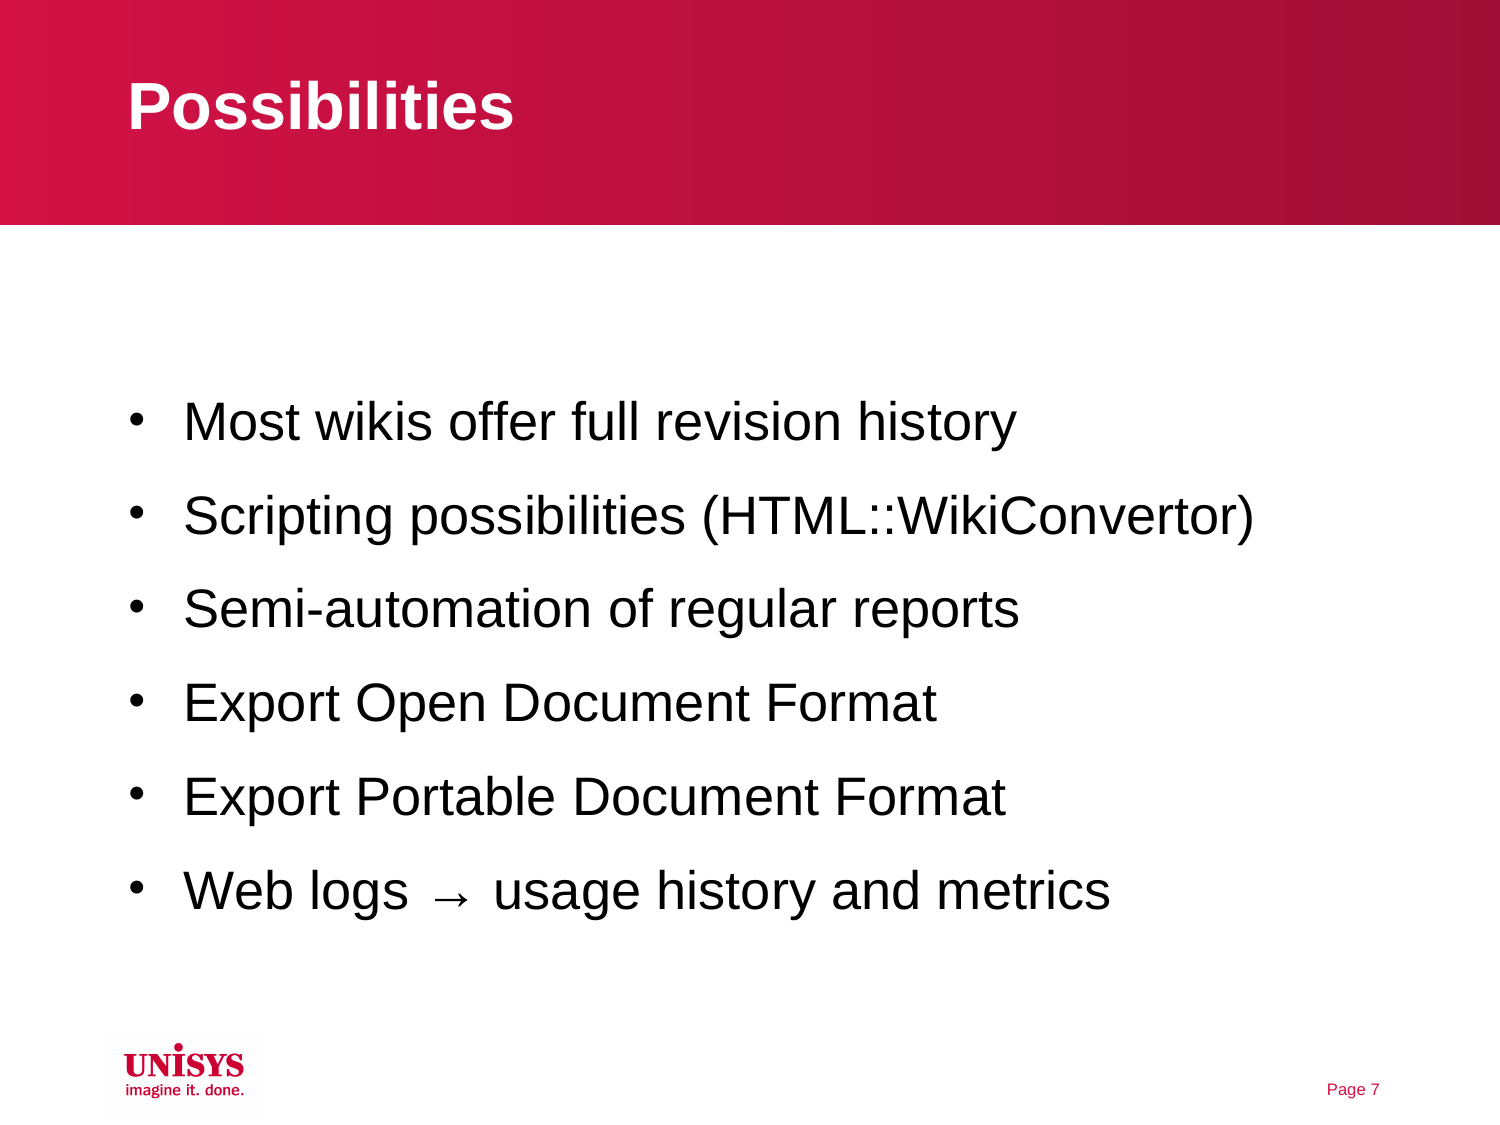

# Possibilities
Most wikis offer full revision history
Scripting possibilities (HTML::WikiConvertor)
Semi-automation of regular reports
Export Open Document Format
Export Portable Document Format
Web logs → usage history and metrics
7